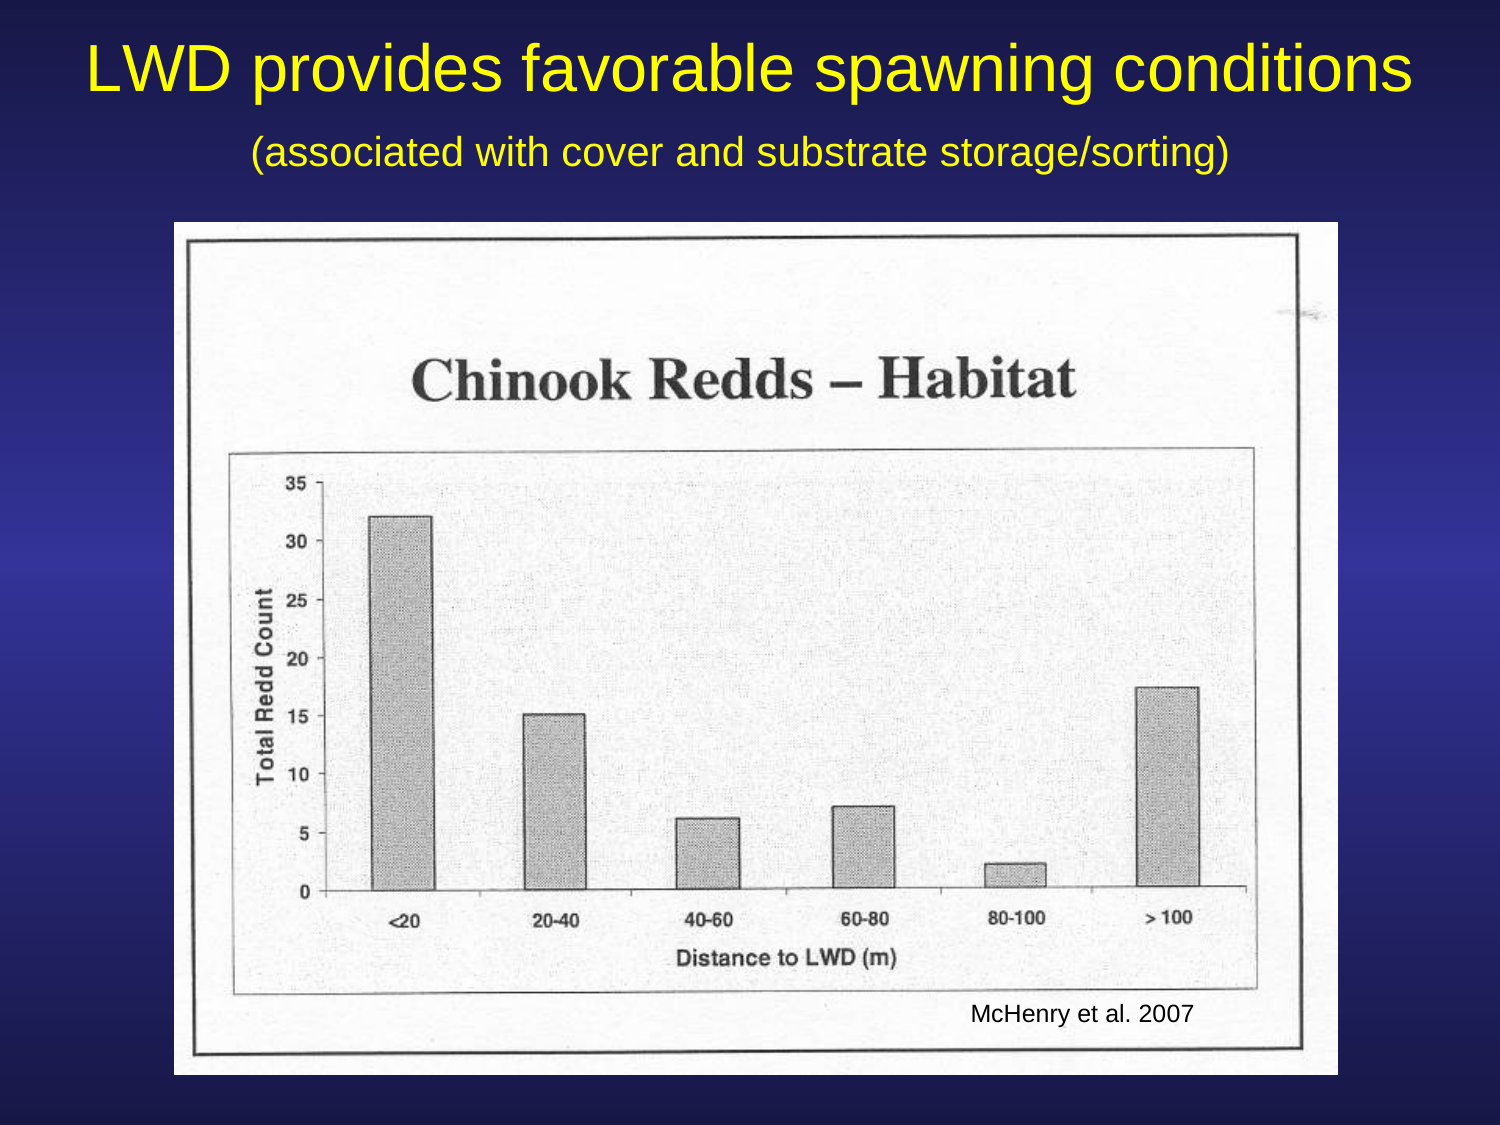

# LWD provides favorable spawning conditions (associated with cover and substrate storage/sorting)
McHenry et al. 2007